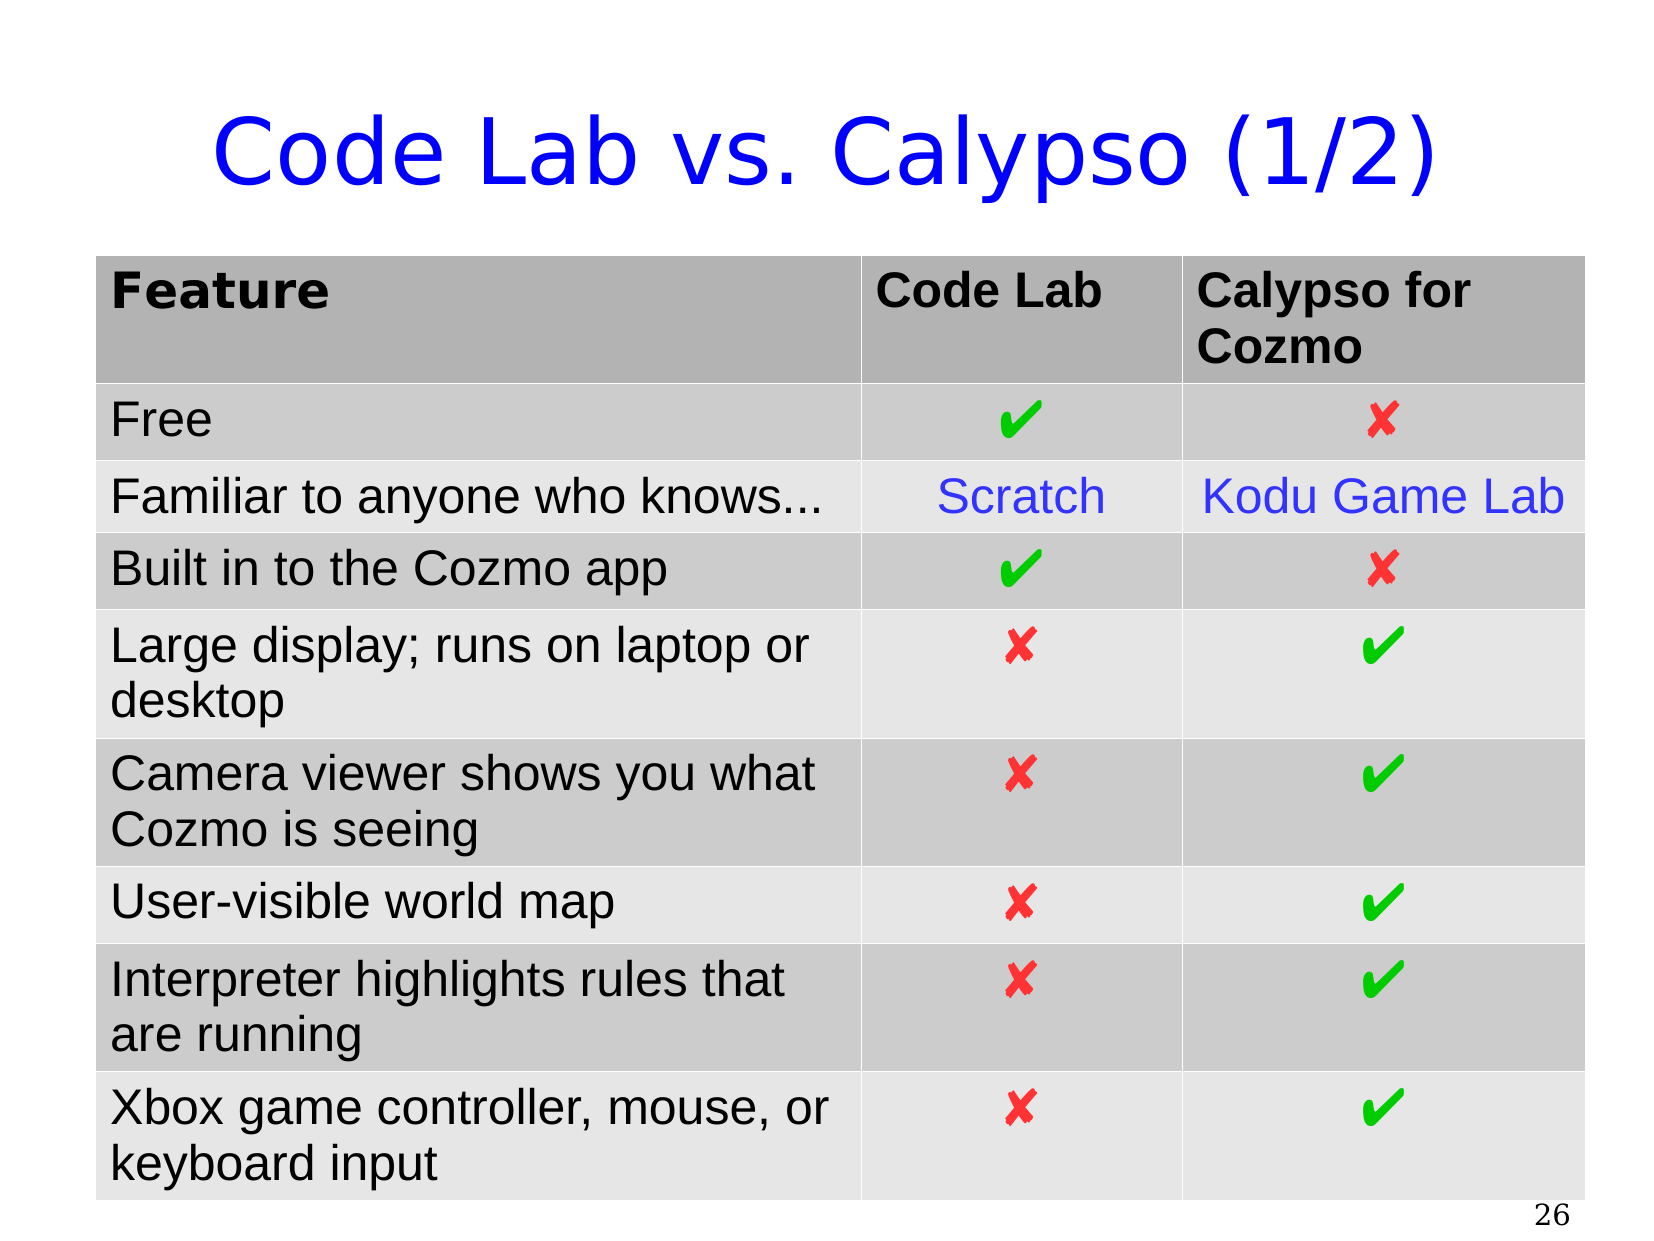

# Code Lab vs. Calypso (1/2)
| Feature | Code Lab | Calypso for Cozmo |
| --- | --- | --- |
| Free | 4 |  |
| Familiar to anyone who knows... | Scratch | Kodu Game Lab |
| Built in to the Cozmo app | 4 |  |
| Large display; runs on laptop or desktop |  | 4 |
| Camera viewer shows you what Cozmo is seeing |  | 4 |
| User-visible world map |  | 4 |
| Interpreter highlights rules that are running |  | 4 |
| Xbox game controller, mouse, or keyboard input |  | 4 |
26